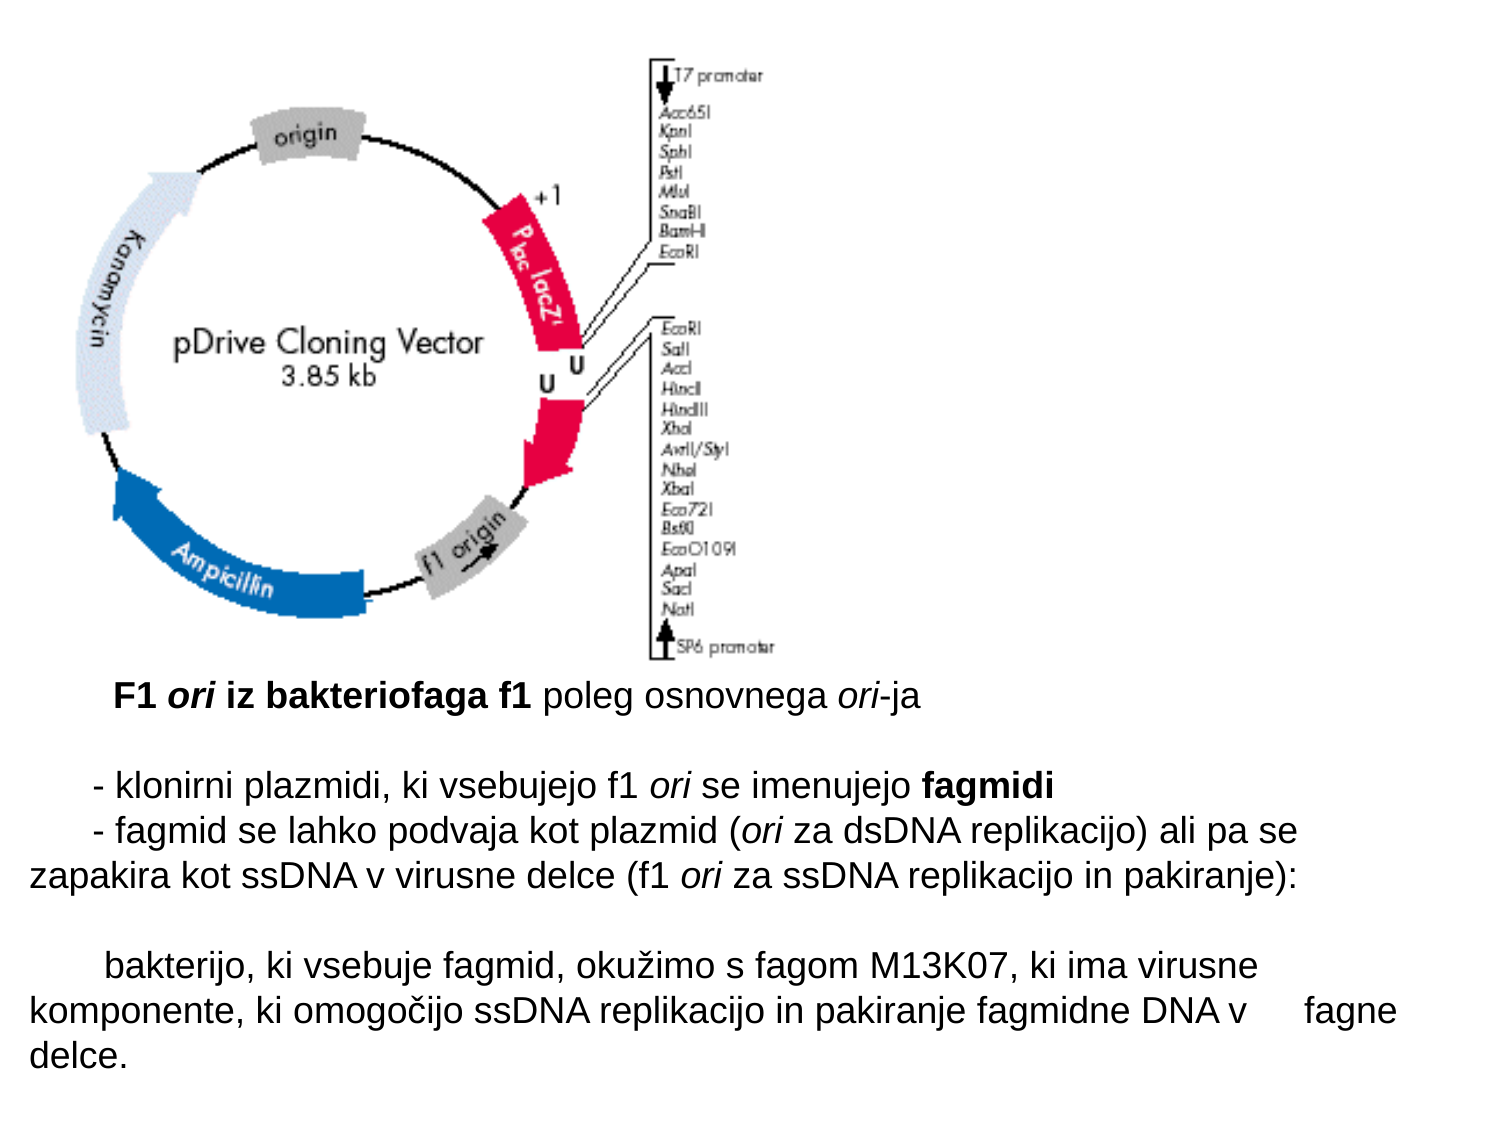

F1 ori iz bakteriofaga f1 poleg osnovnega ori-ja
 - klonirni plazmidi, ki vsebujejo f1 ori se imenujejo fagmidi
 - fagmid se lahko podvaja kot plazmid (ori za dsDNA replikacijo) ali pa se 	zapakira kot ssDNA v virusne delce (f1 ori za ssDNA replikacijo in pakiranje):
	bakterijo, ki vsebuje fagmid, okužimo s fagom M13K07, ki ima virusne 	komponente, ki omogočijo ssDNA replikacijo in pakiranje fagmidne DNA v 	fagne delce.